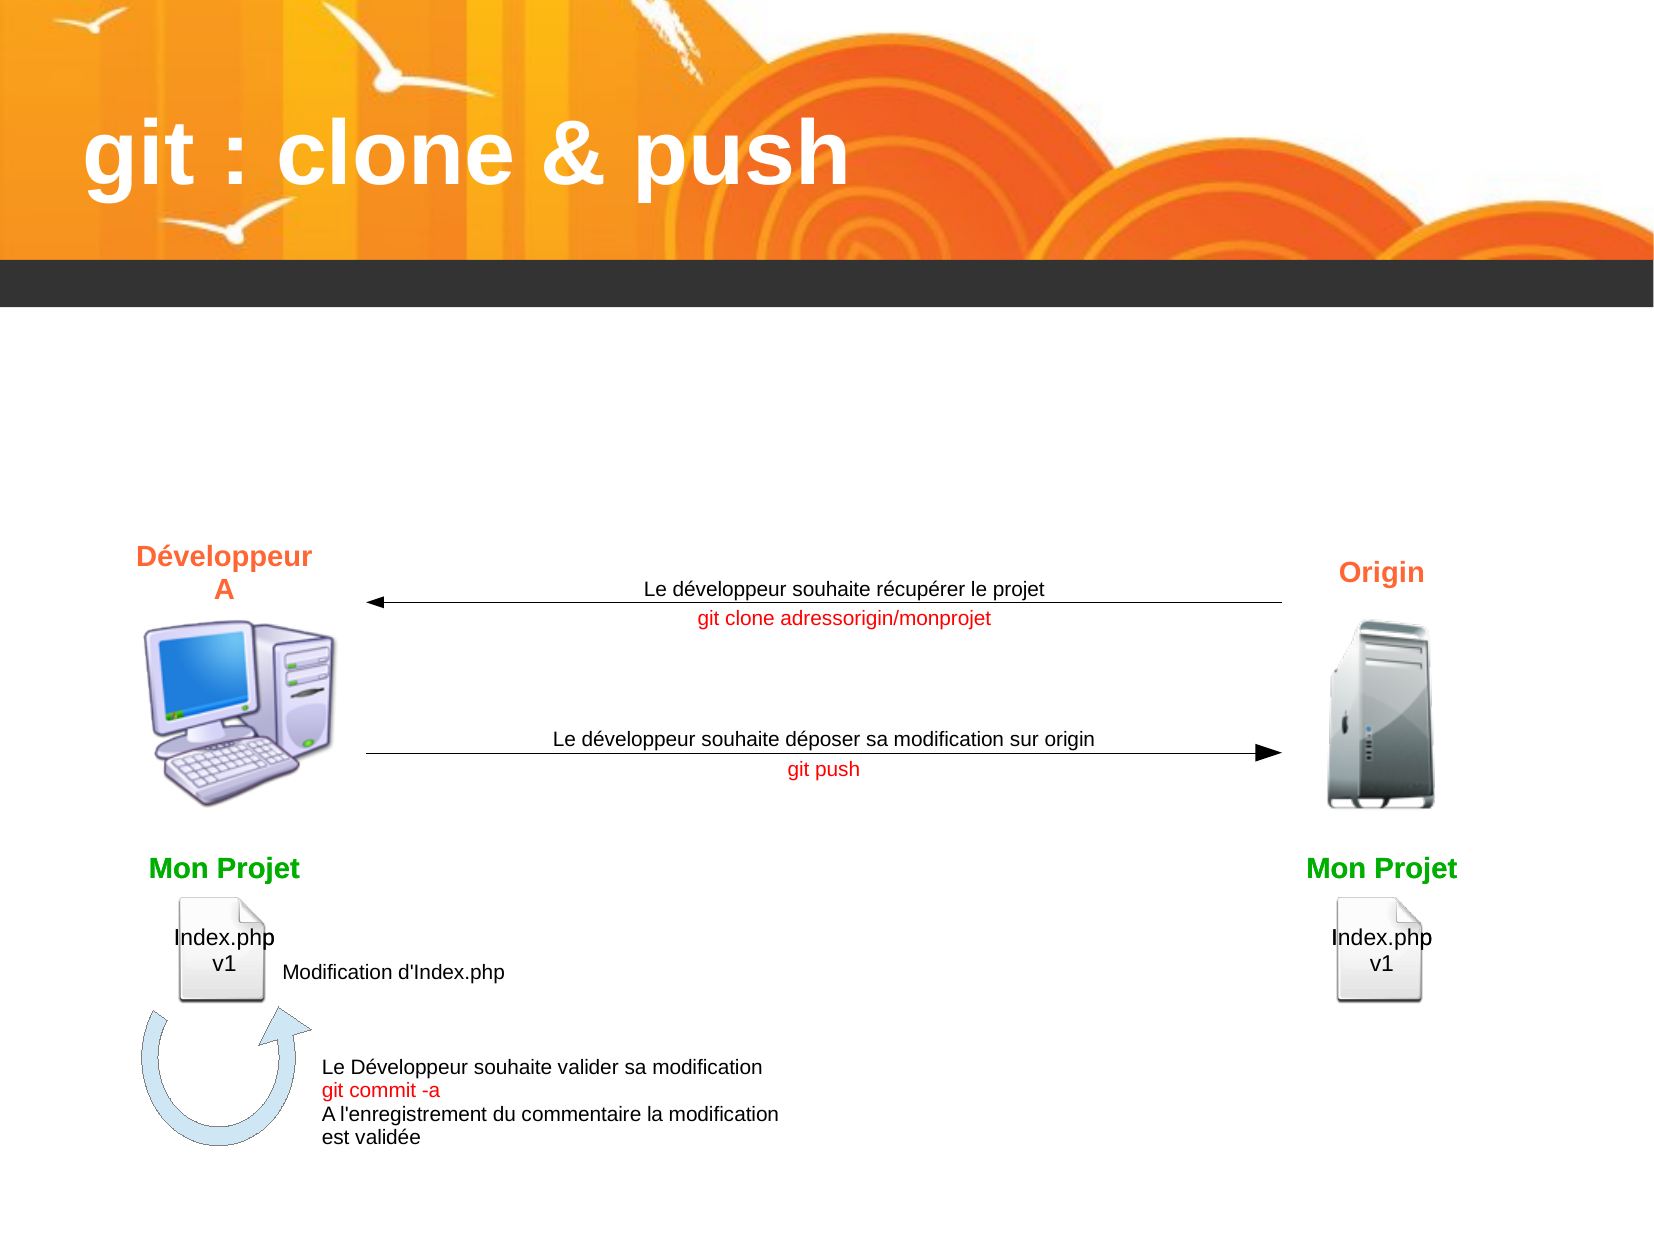

# git : clone & push
Développeur
A
Origin
Le développeur souhaite récupérer le projet
git clone adressorigin/monprojet
Le développeur souhaite déposer sa modification sur origin
git push
Mon Projet
Index.php
v0
Mon Projet
Index.php
v1
Mon Projet
Index.php
v0
Mon Projet
Index.php
v1
Modification d'Index.php
Le Développeur souhaite valider sa modification
git commit -a
A l'enregistrement du commentaire la modification
est validée